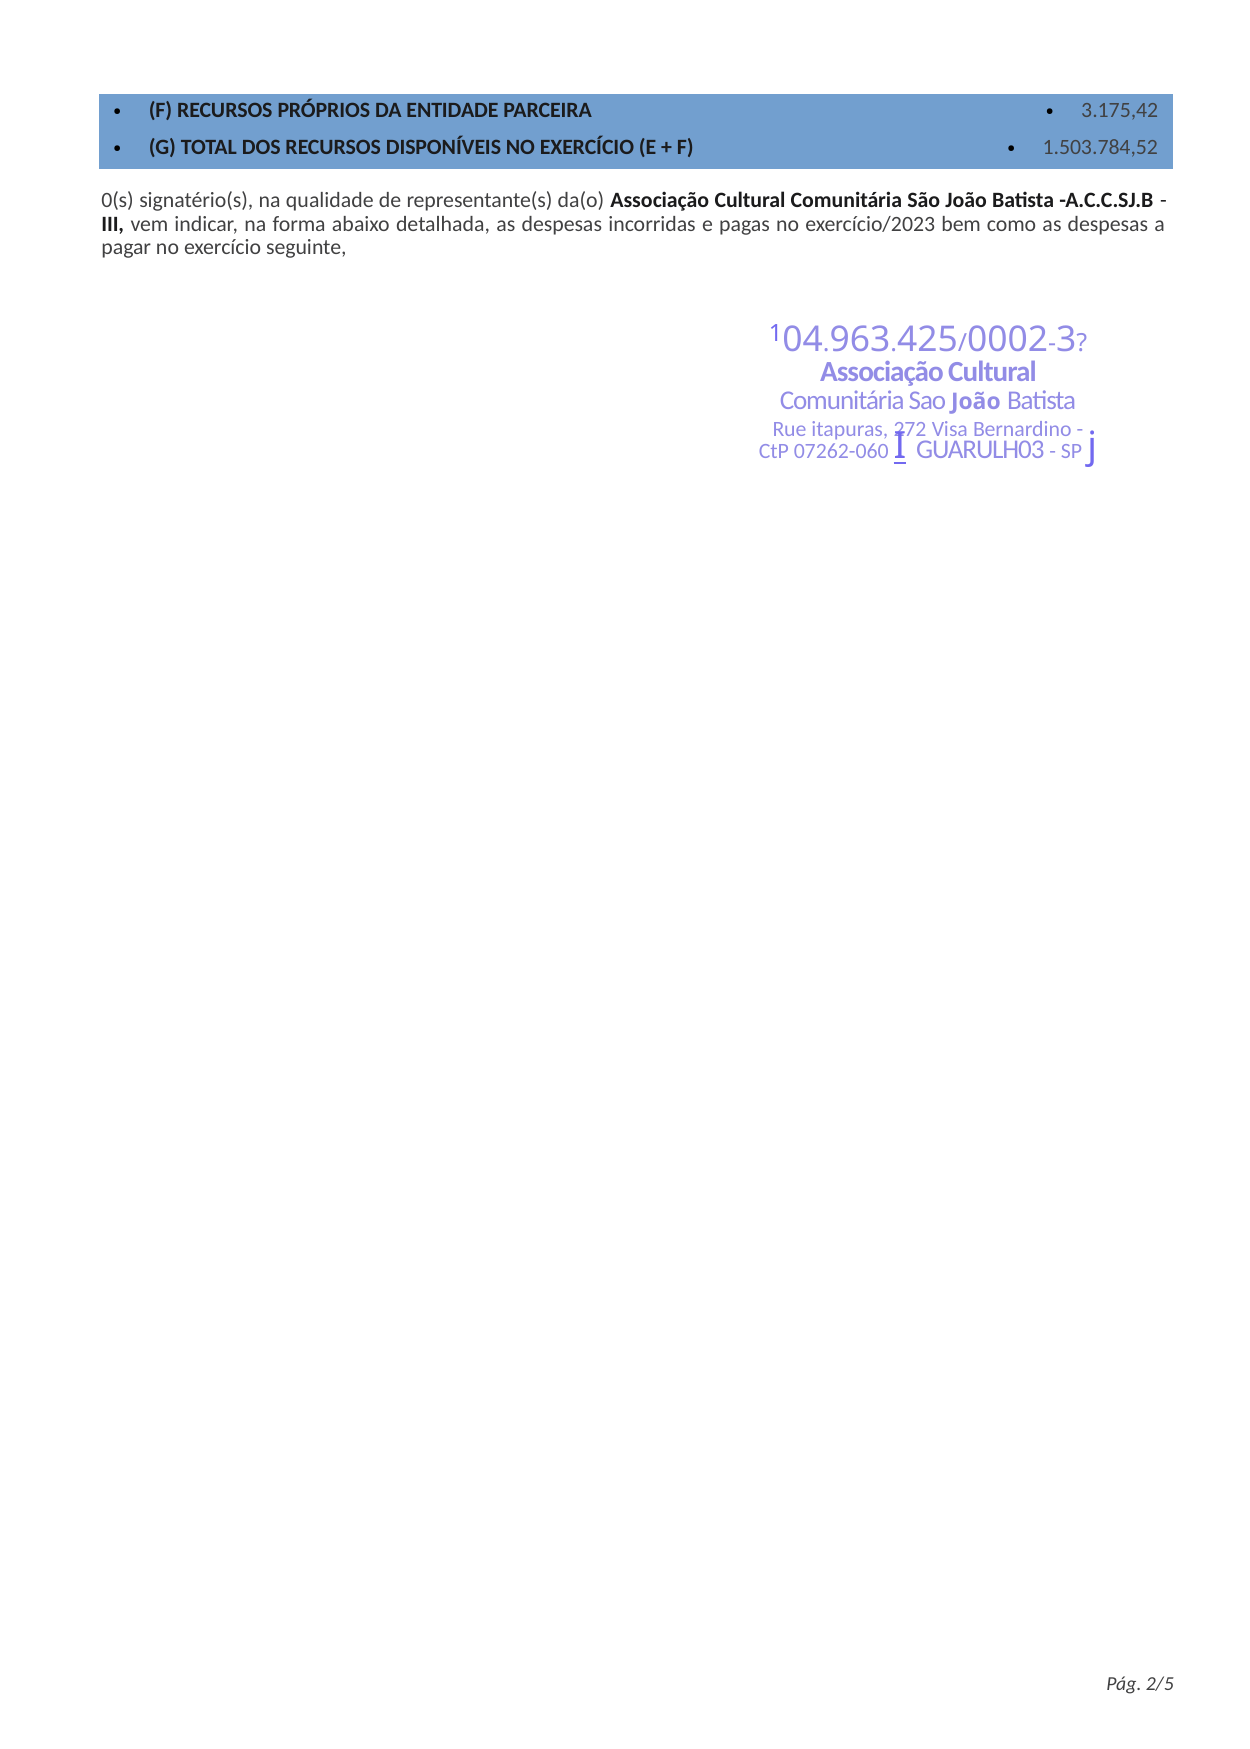

| (F) RECURSOS PRÓPRIOS DA ENTIDADE PARCEIRA | 3.175,42 |
| --- | --- |
| (G) TOTAL DOS RECURSOS DISPONÍVEIS NO EXERCÍCIO (E + F) | 1.503.784,52 |
0(s) signatério(s), na qualidade de representante(s) da(o) Associação Cultural Comunitária São João Batista -A.C.C.SJ.B - III, vem indicar, na forma abaixo detalhada, as despesas incorridas e pagas no exercício/2023 bem como as despesas a pagar no exercício seguinte,
104.963.425/0002-3?
Associação Cultural Comunitária Sao João Batista
Rue itapuras, 272 Visa Bernardino - CtP 07262-060 I GUARULH03 - SP j
Pág. 2/5